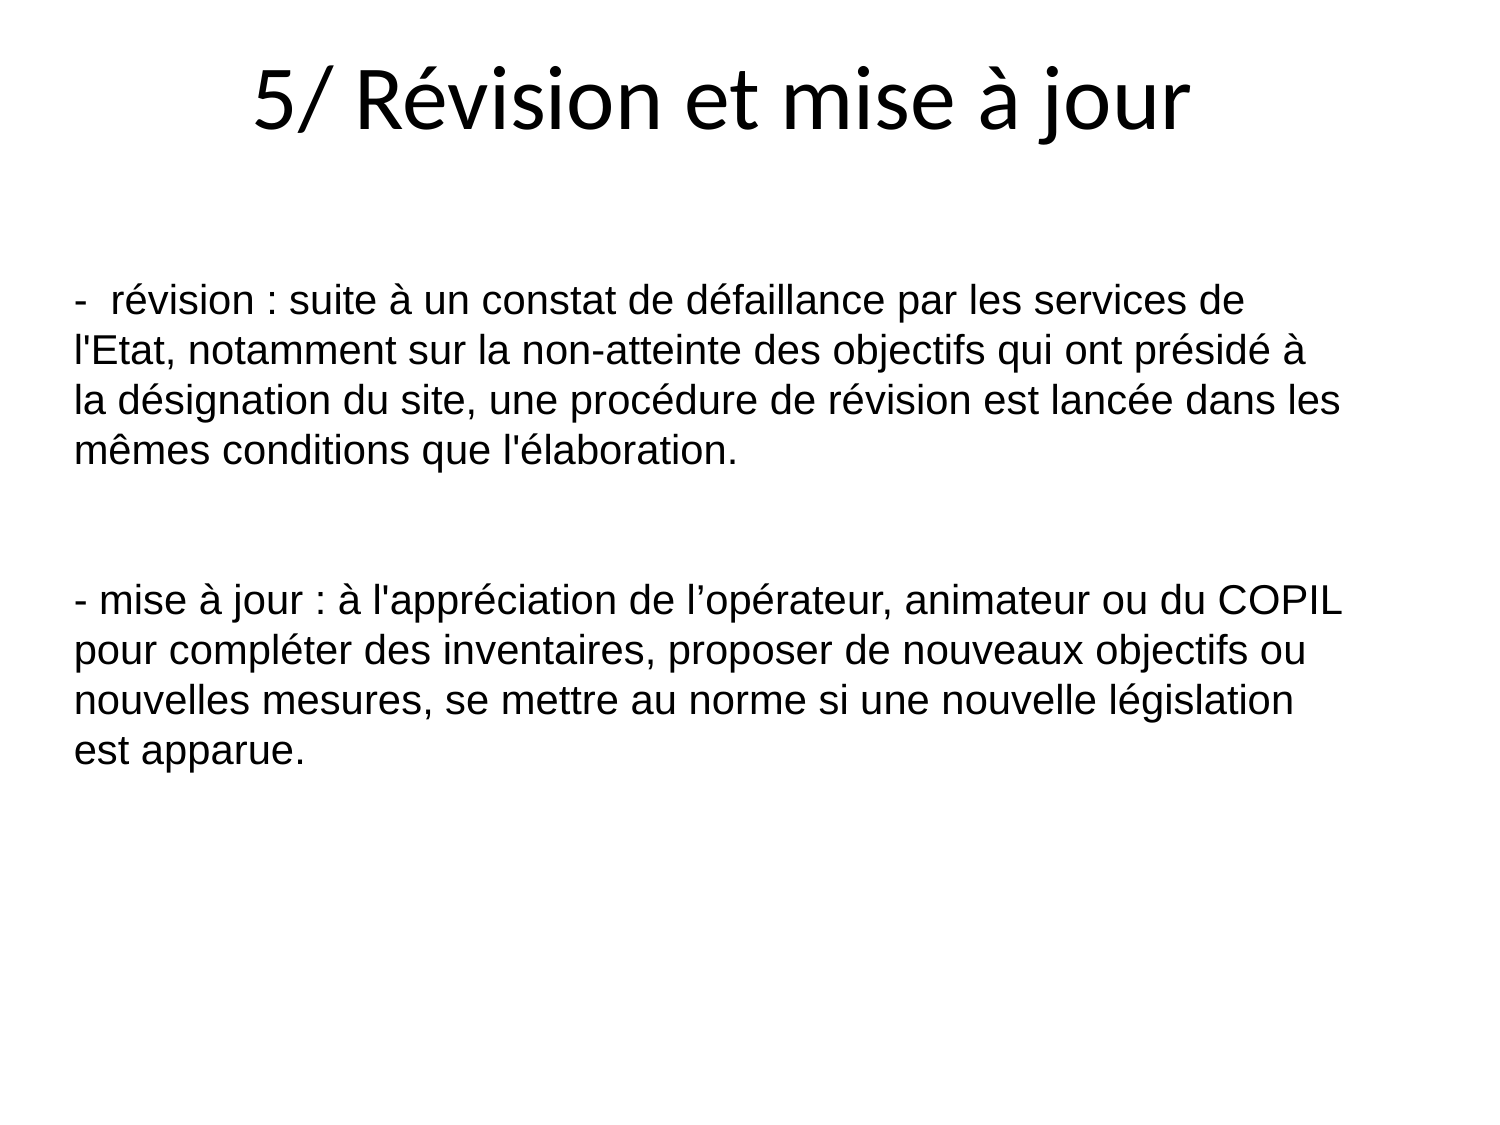

# 5/ Révision et mise à jour
- révision : suite à un constat de défaillance par les services de l'Etat, notamment sur la non-atteinte des objectifs qui ont présidé à la désignation du site, une procédure de révision est lancée dans les mêmes conditions que l'élaboration.
- mise à jour : à l'appréciation de l’opérateur, animateur ou du COPIL pour compléter des inventaires, proposer de nouveaux objectifs ou nouvelles mesures, se mettre au norme si une nouvelle législation est apparue.